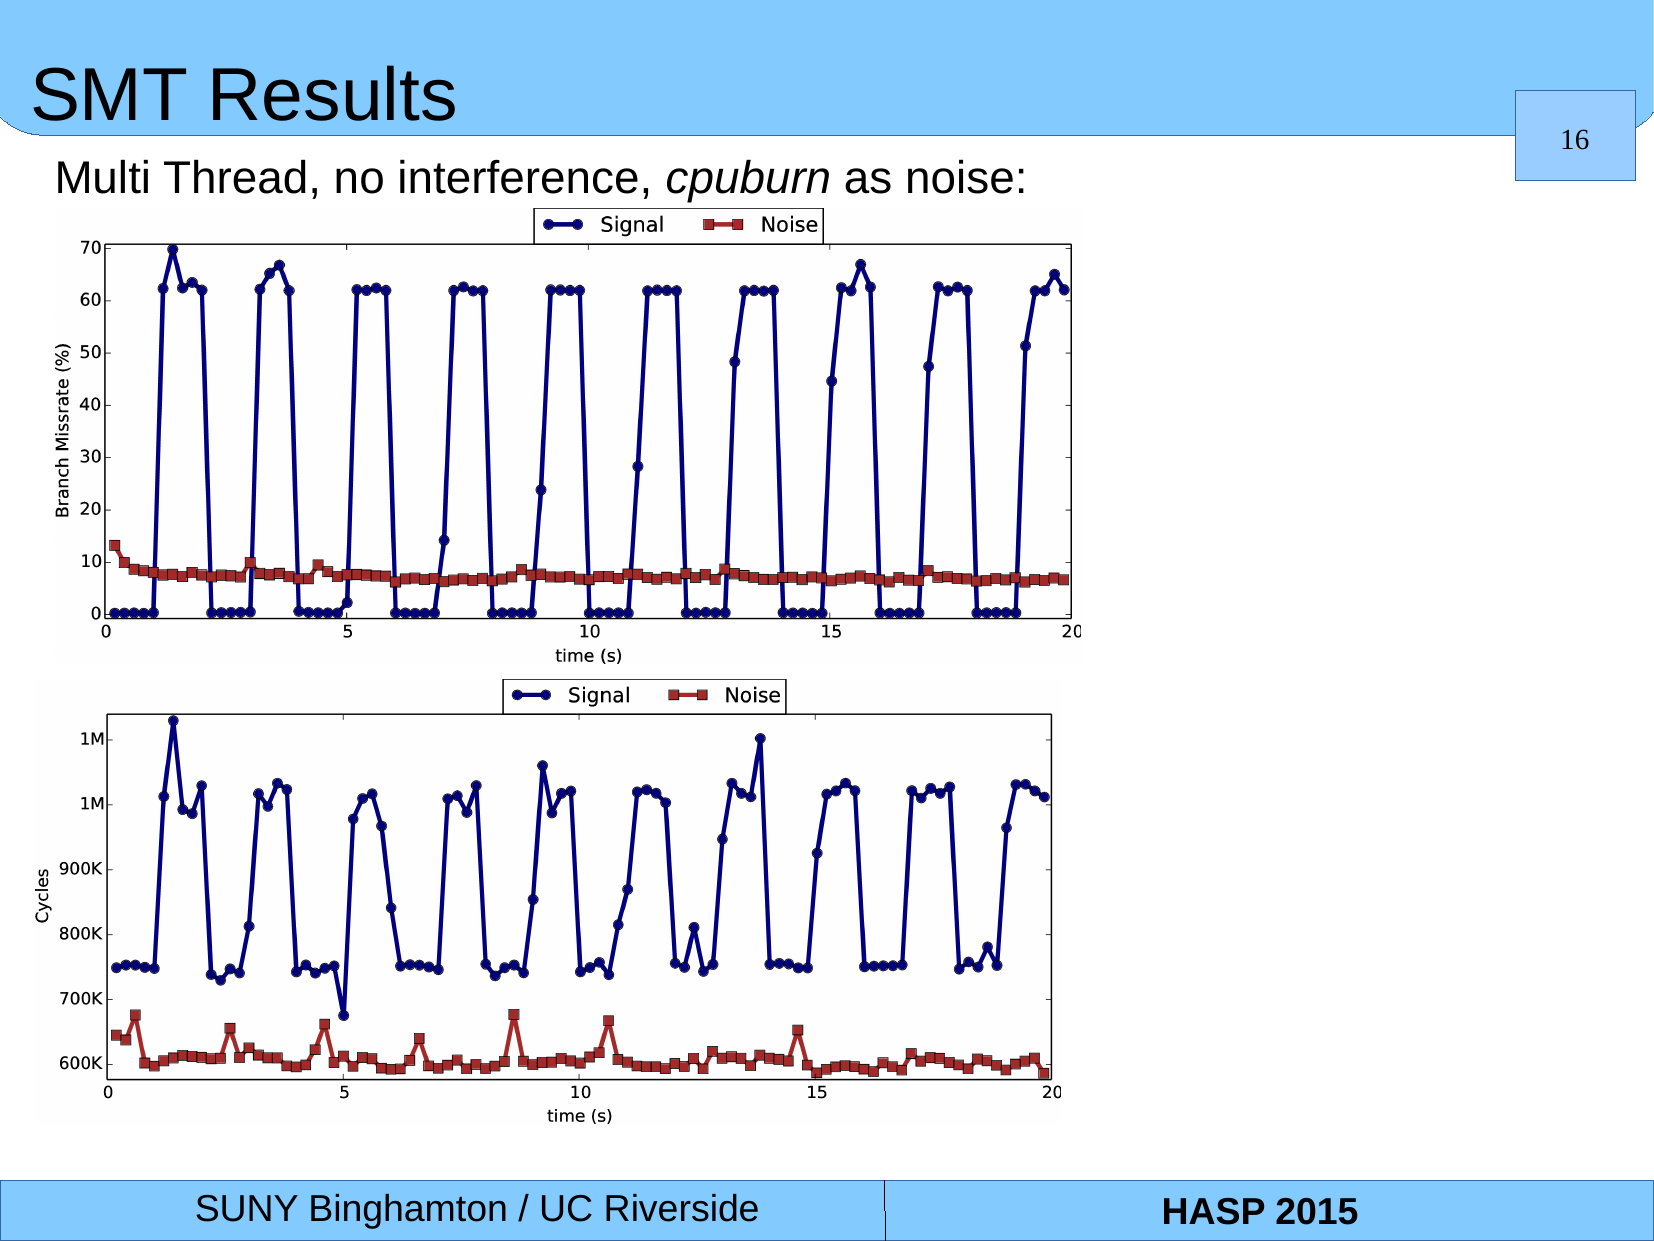

# SMT Results
Multi Thread, no interference, cpuburn as noise: